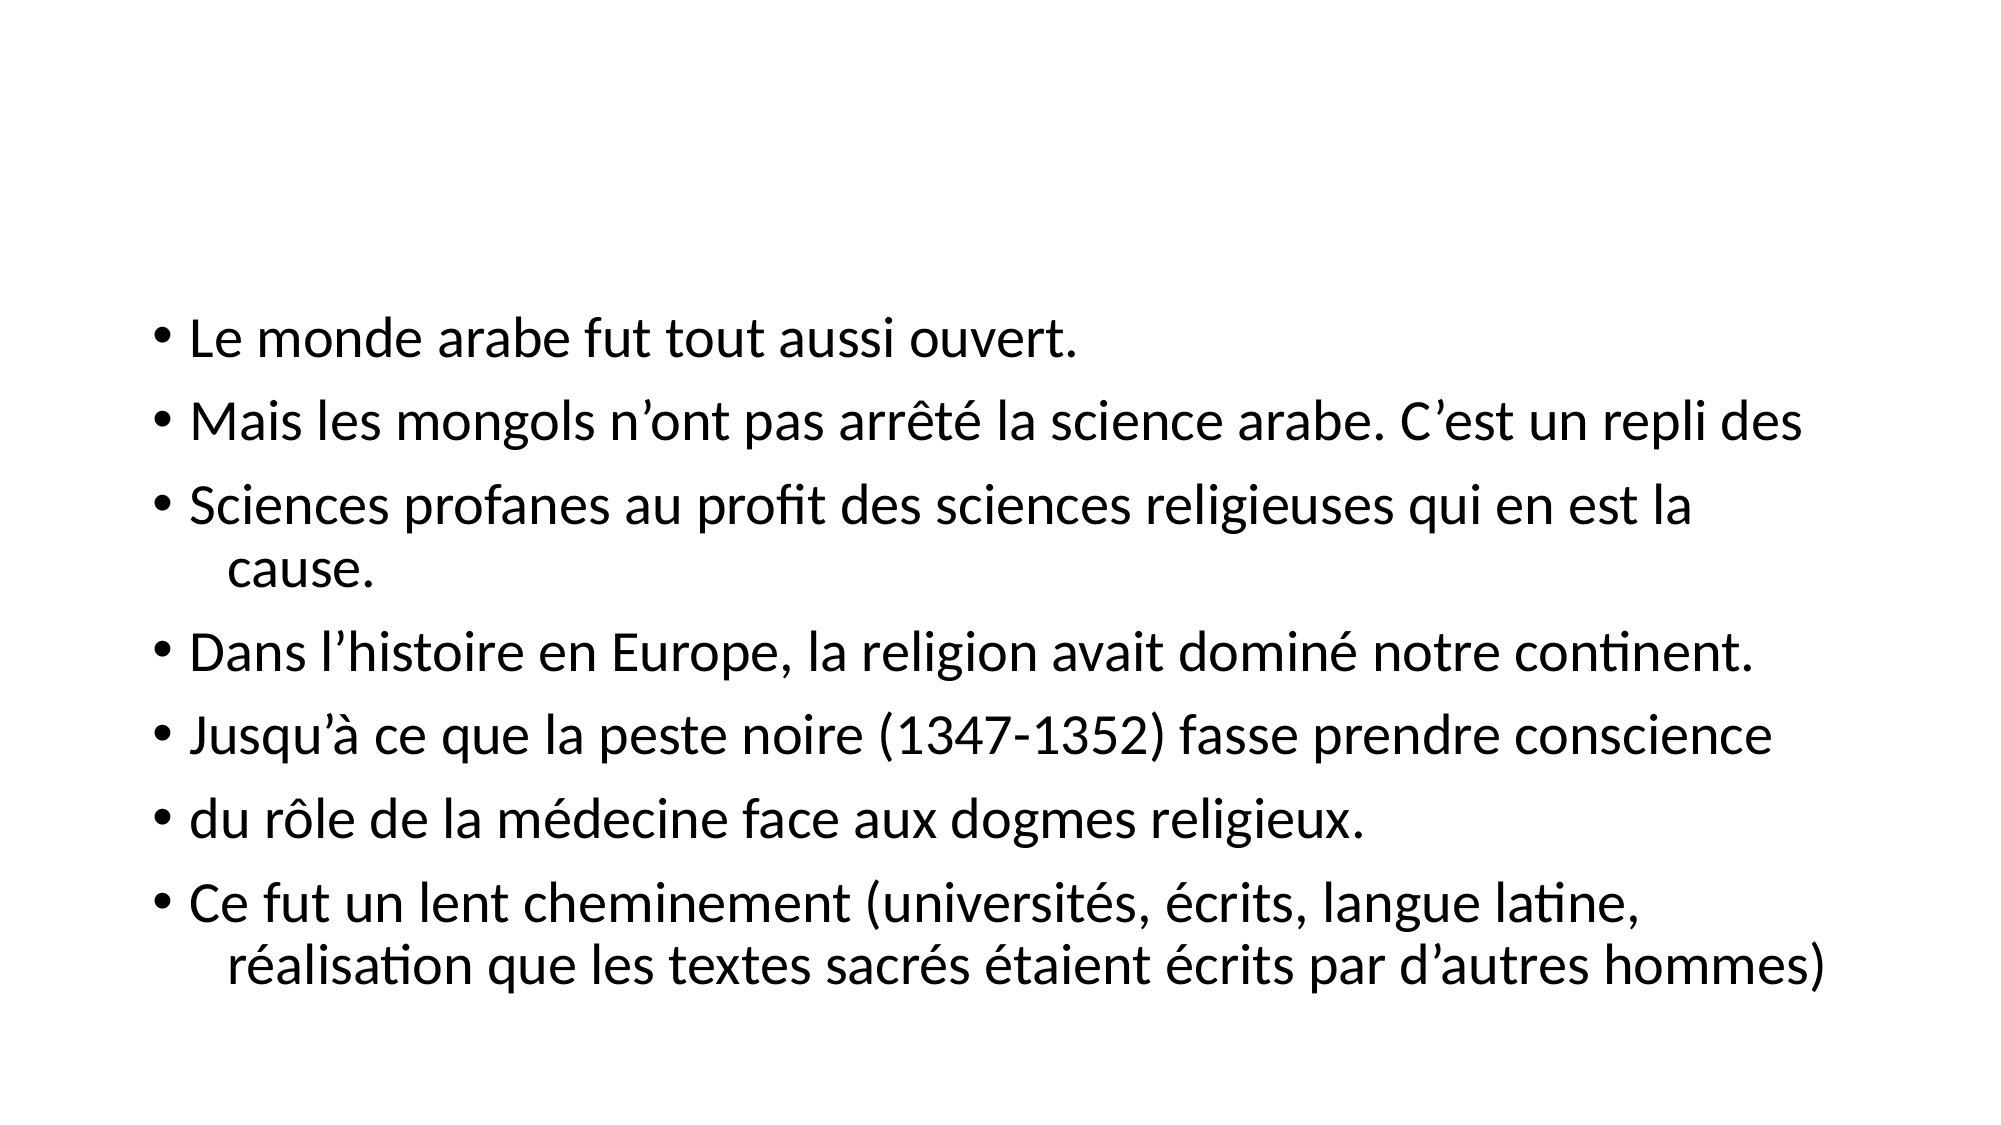

#
Le monde arabe fut tout aussi ouvert.
Mais les mongols n’ont pas arrêté la science arabe. C’est un repli des
Sciences profanes au profit des sciences religieuses qui en est la cause.
Dans l’histoire en Europe, la religion avait dominé notre continent.
Jusqu’à ce que la peste noire (1347-1352) fasse prendre conscience
du rôle de la médecine face aux dogmes religieux.
Ce fut un lent cheminement (universités, écrits, langue latine, réalisation que les textes sacrés étaient écrits par d’autres hommes)